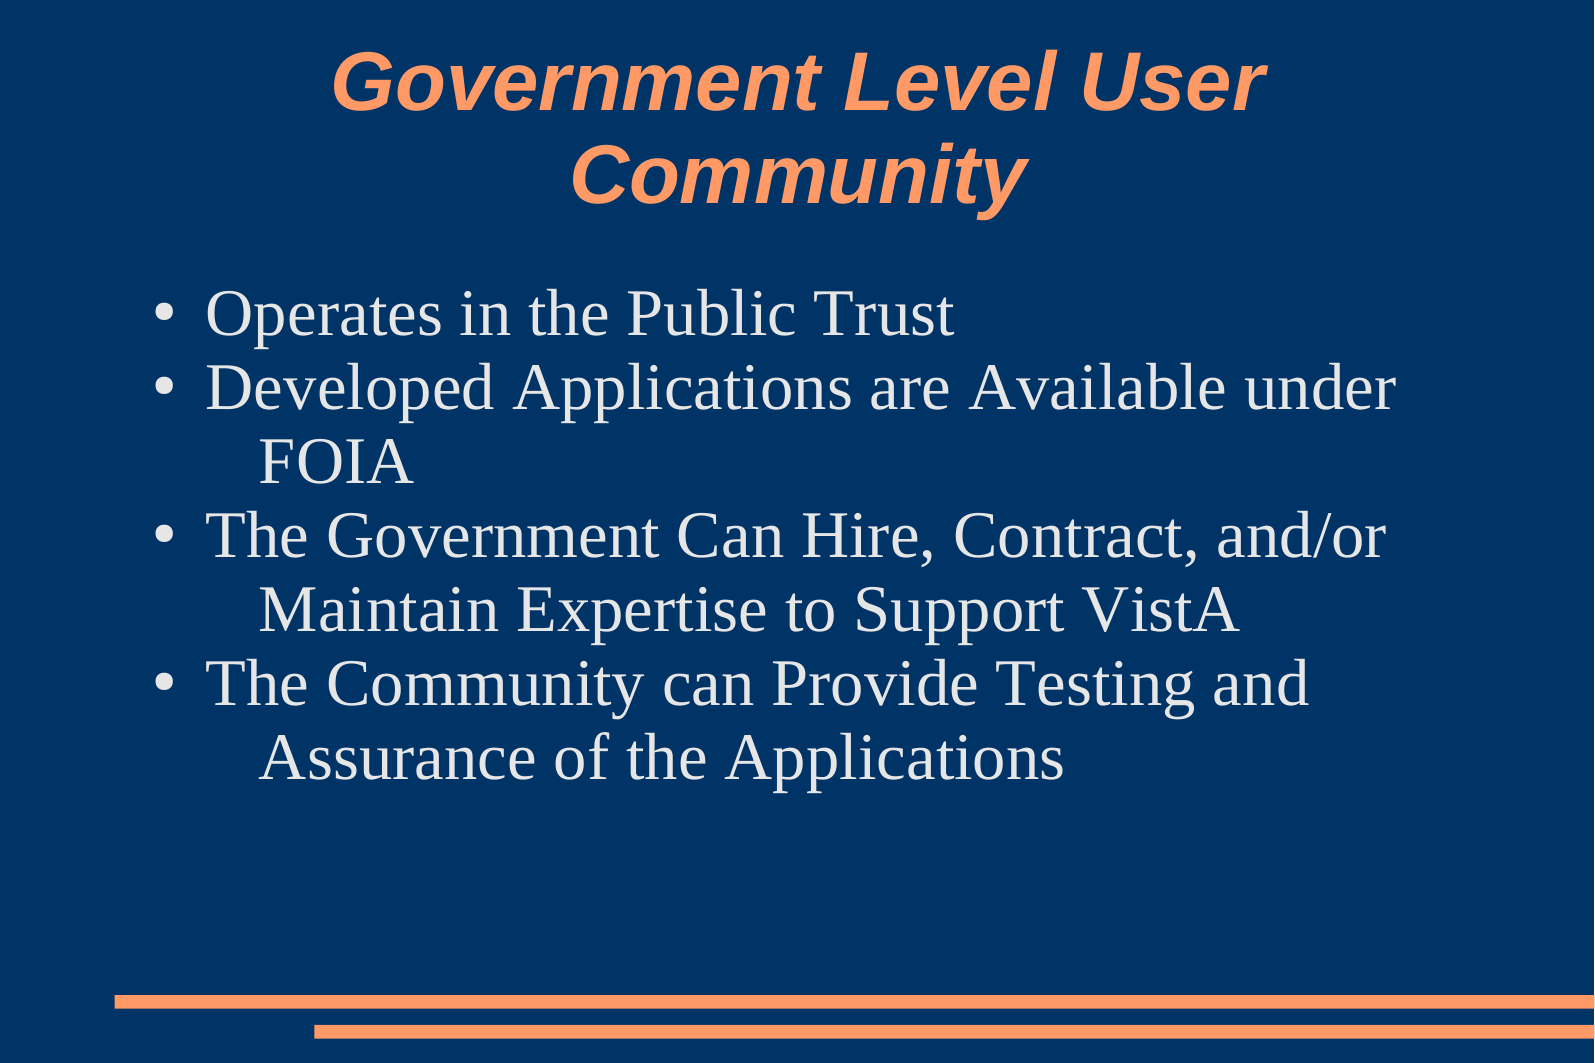

# Government Level User Community
Operates in the Public Trust
Developed Applications are Available under FOIA
The Government Can Hire, Contract, and/or Maintain Expertise to Support VistA
The Community can Provide Testing and Assurance of the Applications